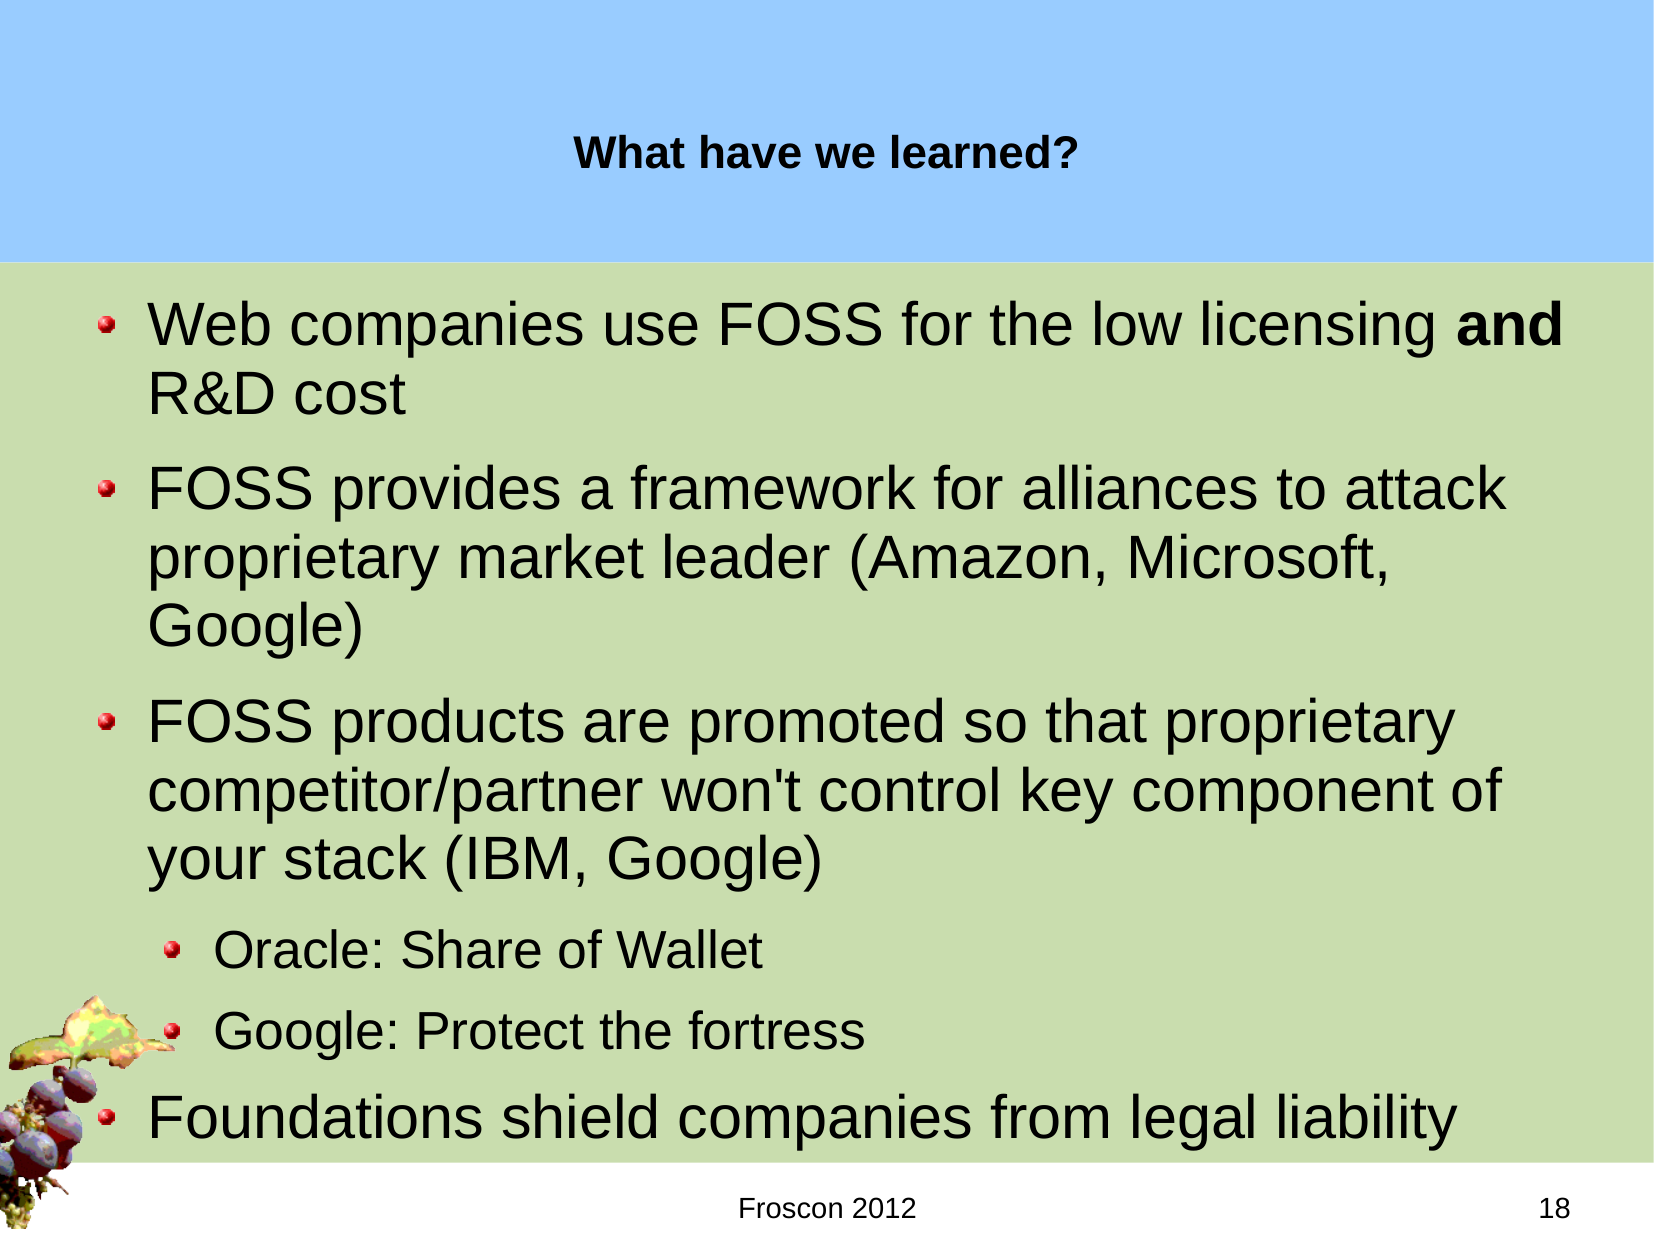

# What have we learned?
Web companies use FOSS for the low licensing and R&D cost
FOSS provides a framework for alliances to attack proprietary market leader (Amazon, Microsoft, Google)
FOSS products are promoted so that proprietary competitor/partner won't control key component of your stack (IBM, Google)
Oracle: Share of Wallet
Google: Protect the fortress
Foundations shield companies from legal liability
Froscon 2012
18